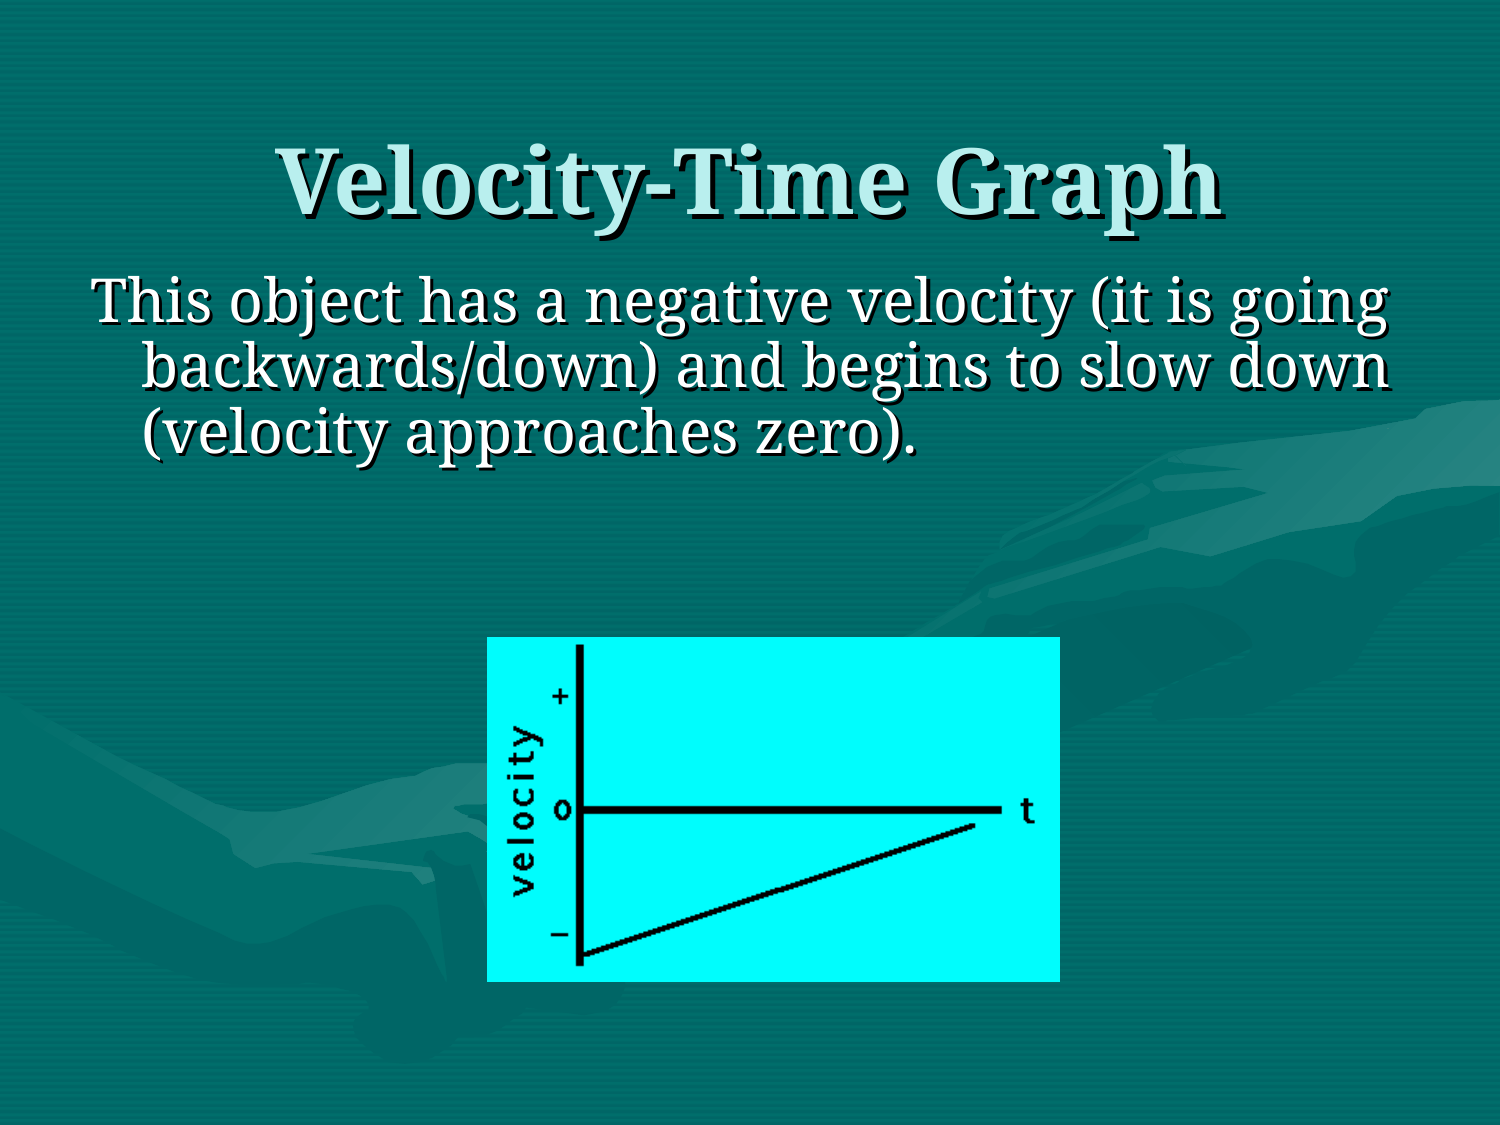

# Velocity-Time Graph
This object has a negative velocity (it is going backwards/down) and begins to slow down (velocity approaches zero).